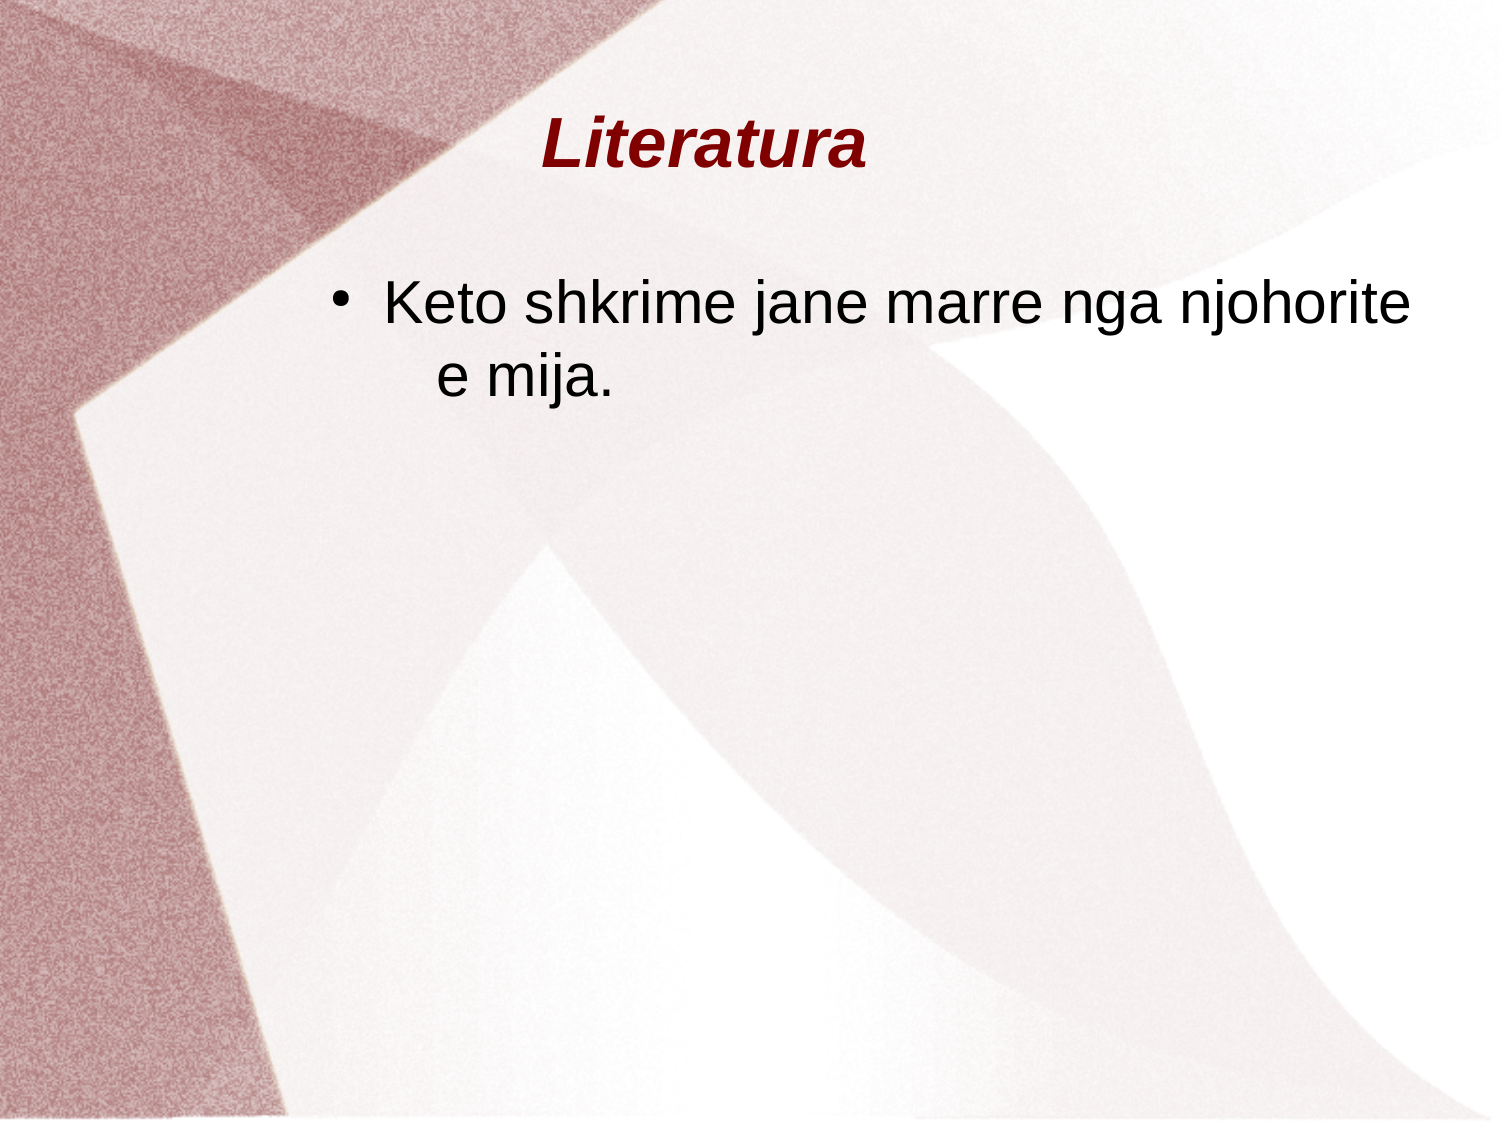

# Literatura
Keto shkrime jane marre nga njohorite e mija.